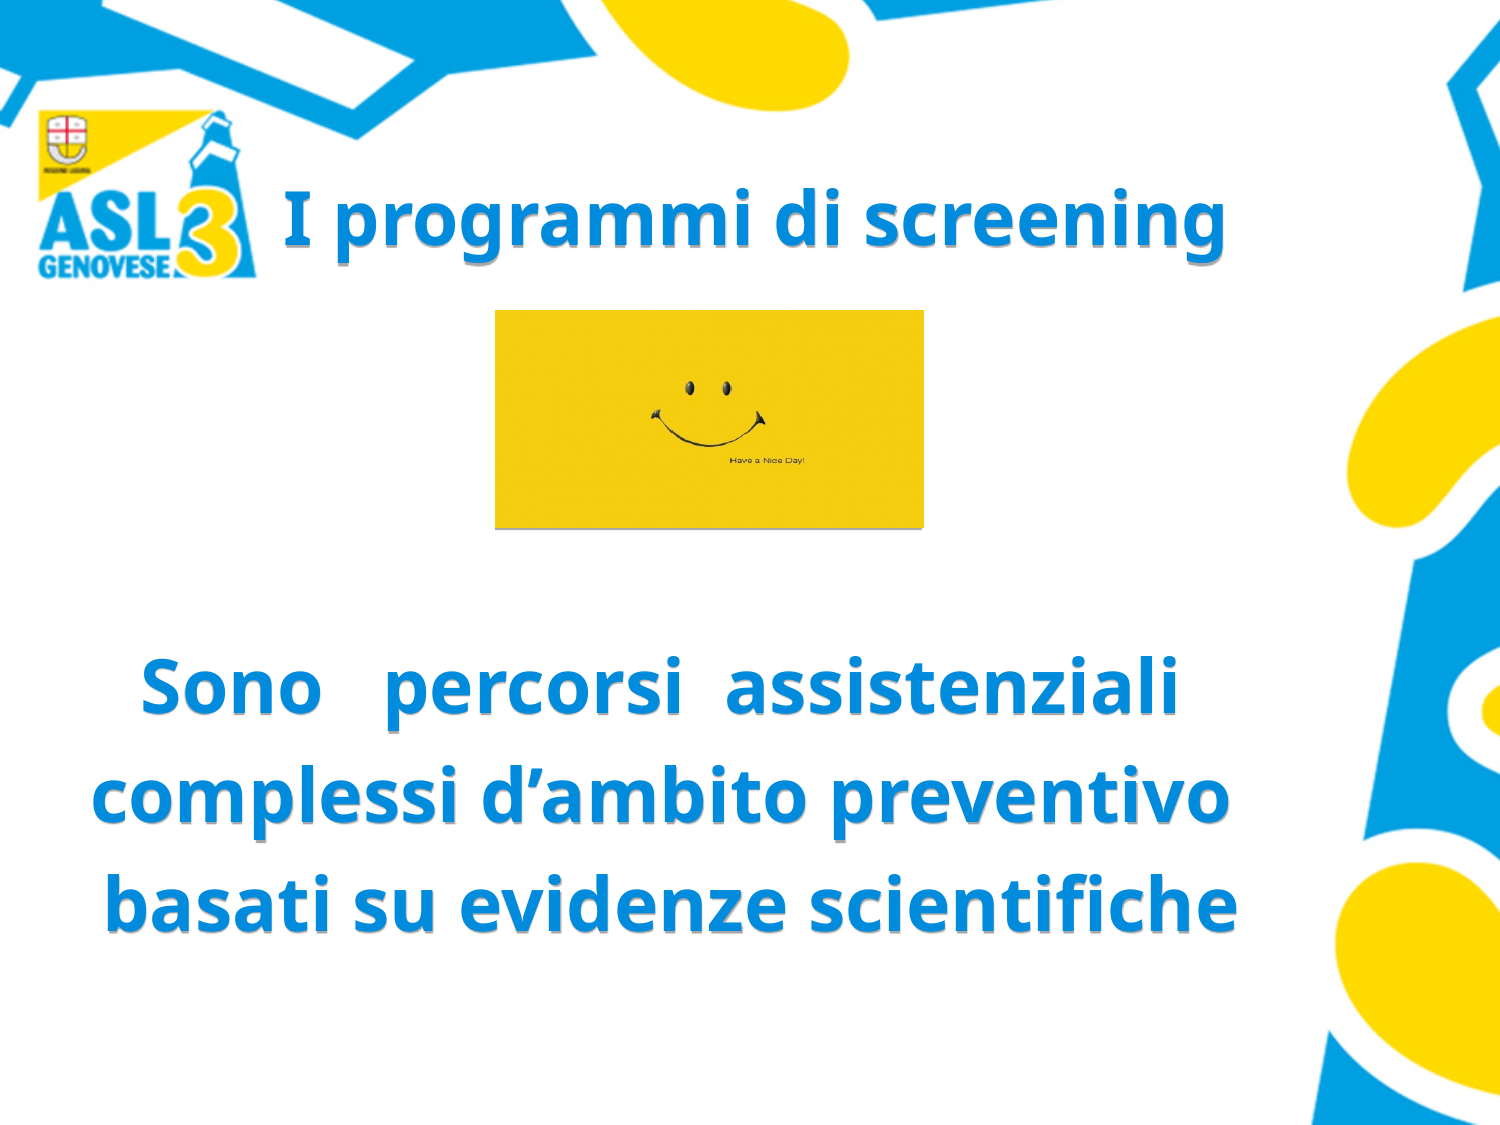

# I programmi di screening
Sono percorsi assistenziali
complessi d’ambito preventivo
basati su evidenze scientifiche